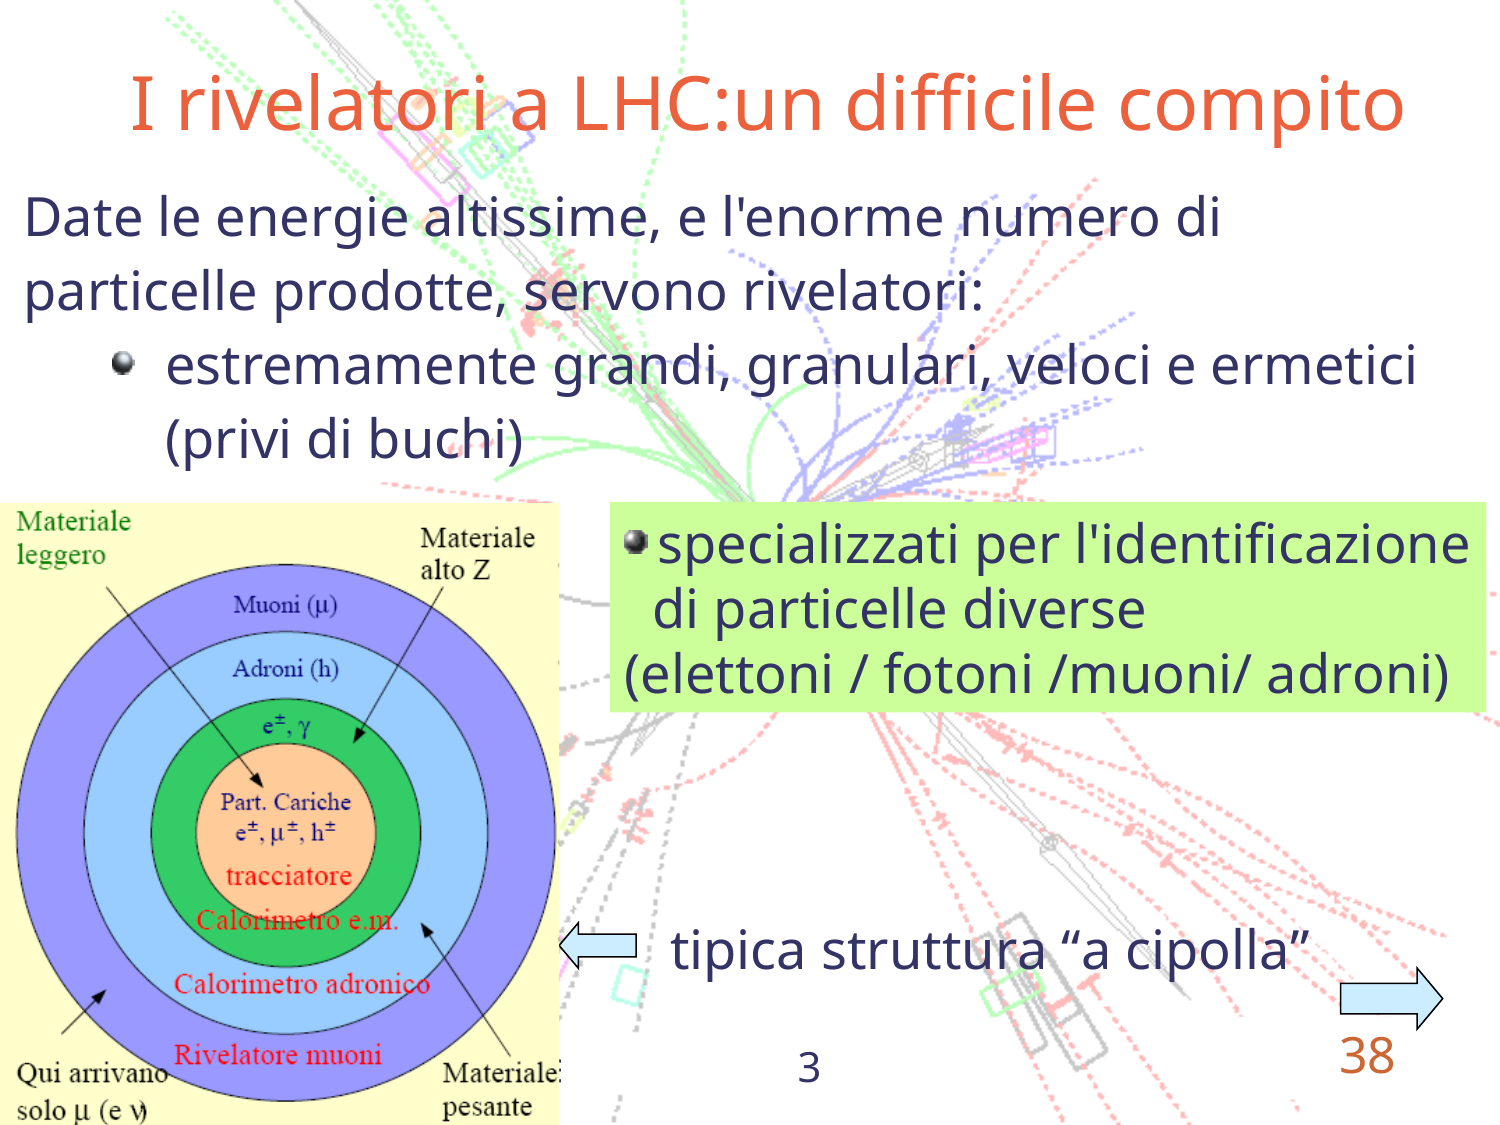

I rivelatori a LHC:un difficile compito
# Date le energie altissime, e l'enorme numero di particelle prodotte, servono rivelatori:
estremamente grandi, granulari, veloci e ermetici (privi di buchi)
 specializzati per l'identificazione
 di particelle diverse
(elettoni / fotoni /muoni/ adroni)
tipica struttura “a cipolla”